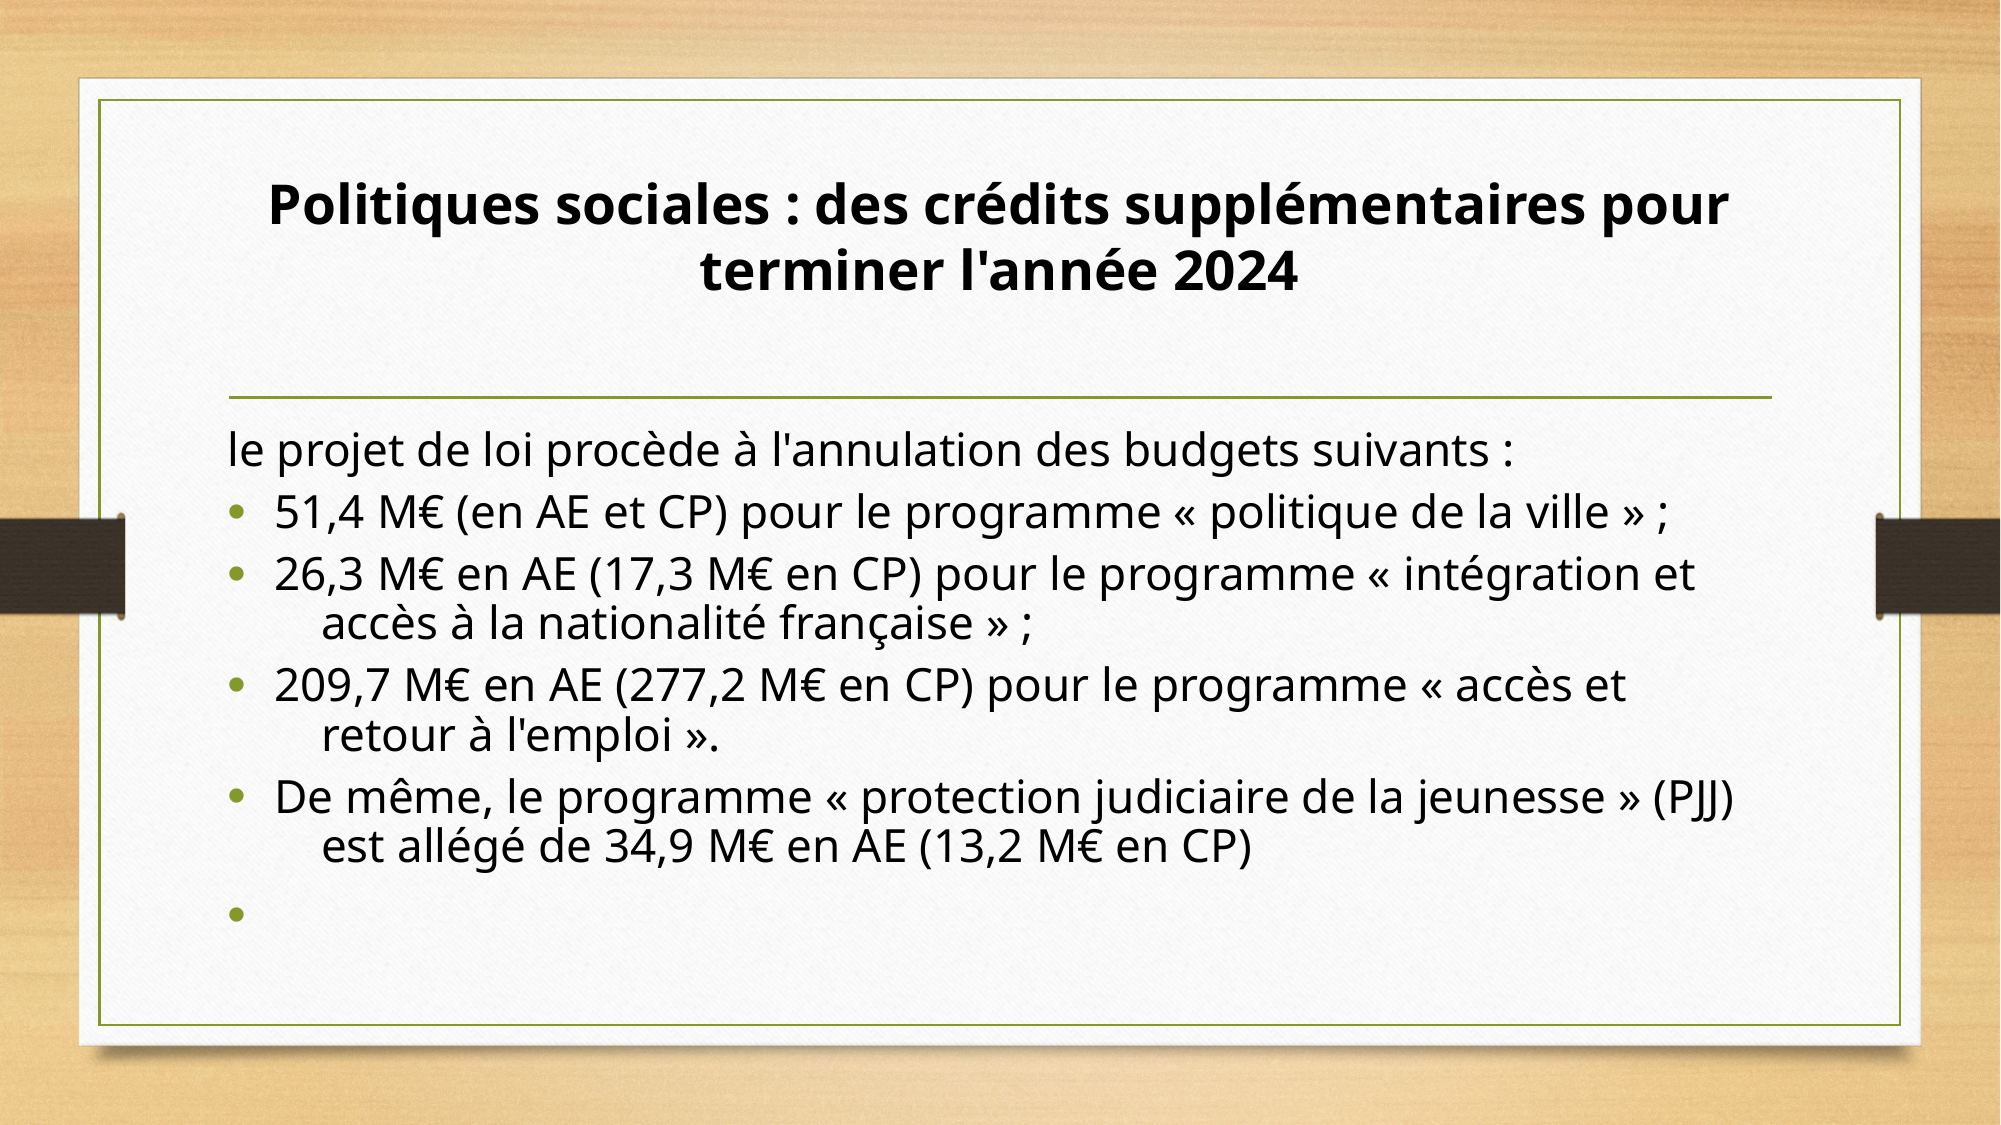

# Politiques sociales : des crédits supplémentaires pour terminer l'année 2024
le projet de loi procède à l'annulation des budgets suivants :
51,4 M€ (en AE et CP) pour le programme « politique de la ville » ;
26,3 M€ en AE (17,3 M€ en CP) pour le programme « intégration et accès à la nationalité française » ;
209,7 M€ en AE (277,2 M€ en CP) pour le programme « accès et retour à l'emploi ».
De même, le programme « protection judiciaire de la jeunesse » (PJJ) est allégé de 34,9 M€ en AE (13,2 M€ en CP)